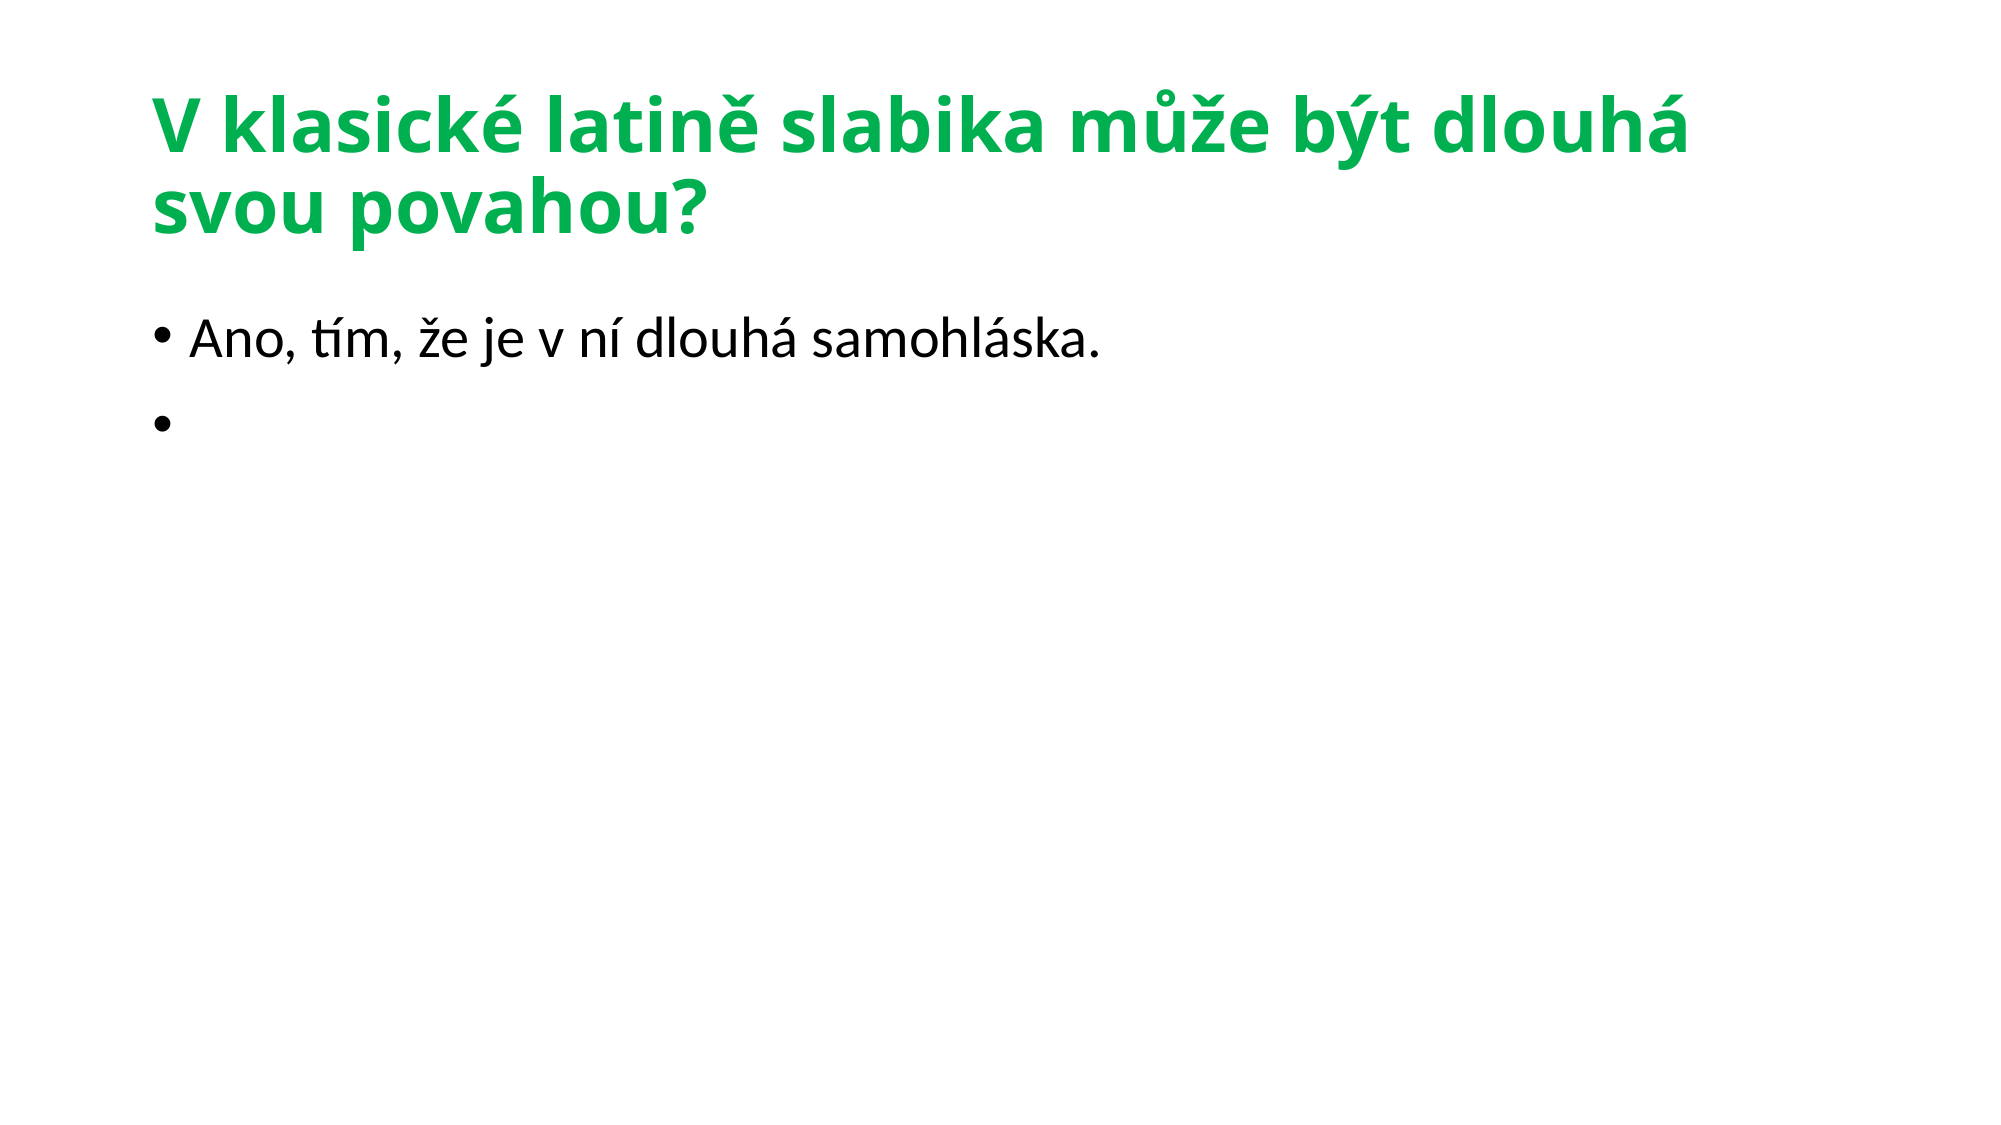

# V klasické latině slabika může být dlouhá svou povahou?
Ano, tím, že je v ní dlouhá samohláska.